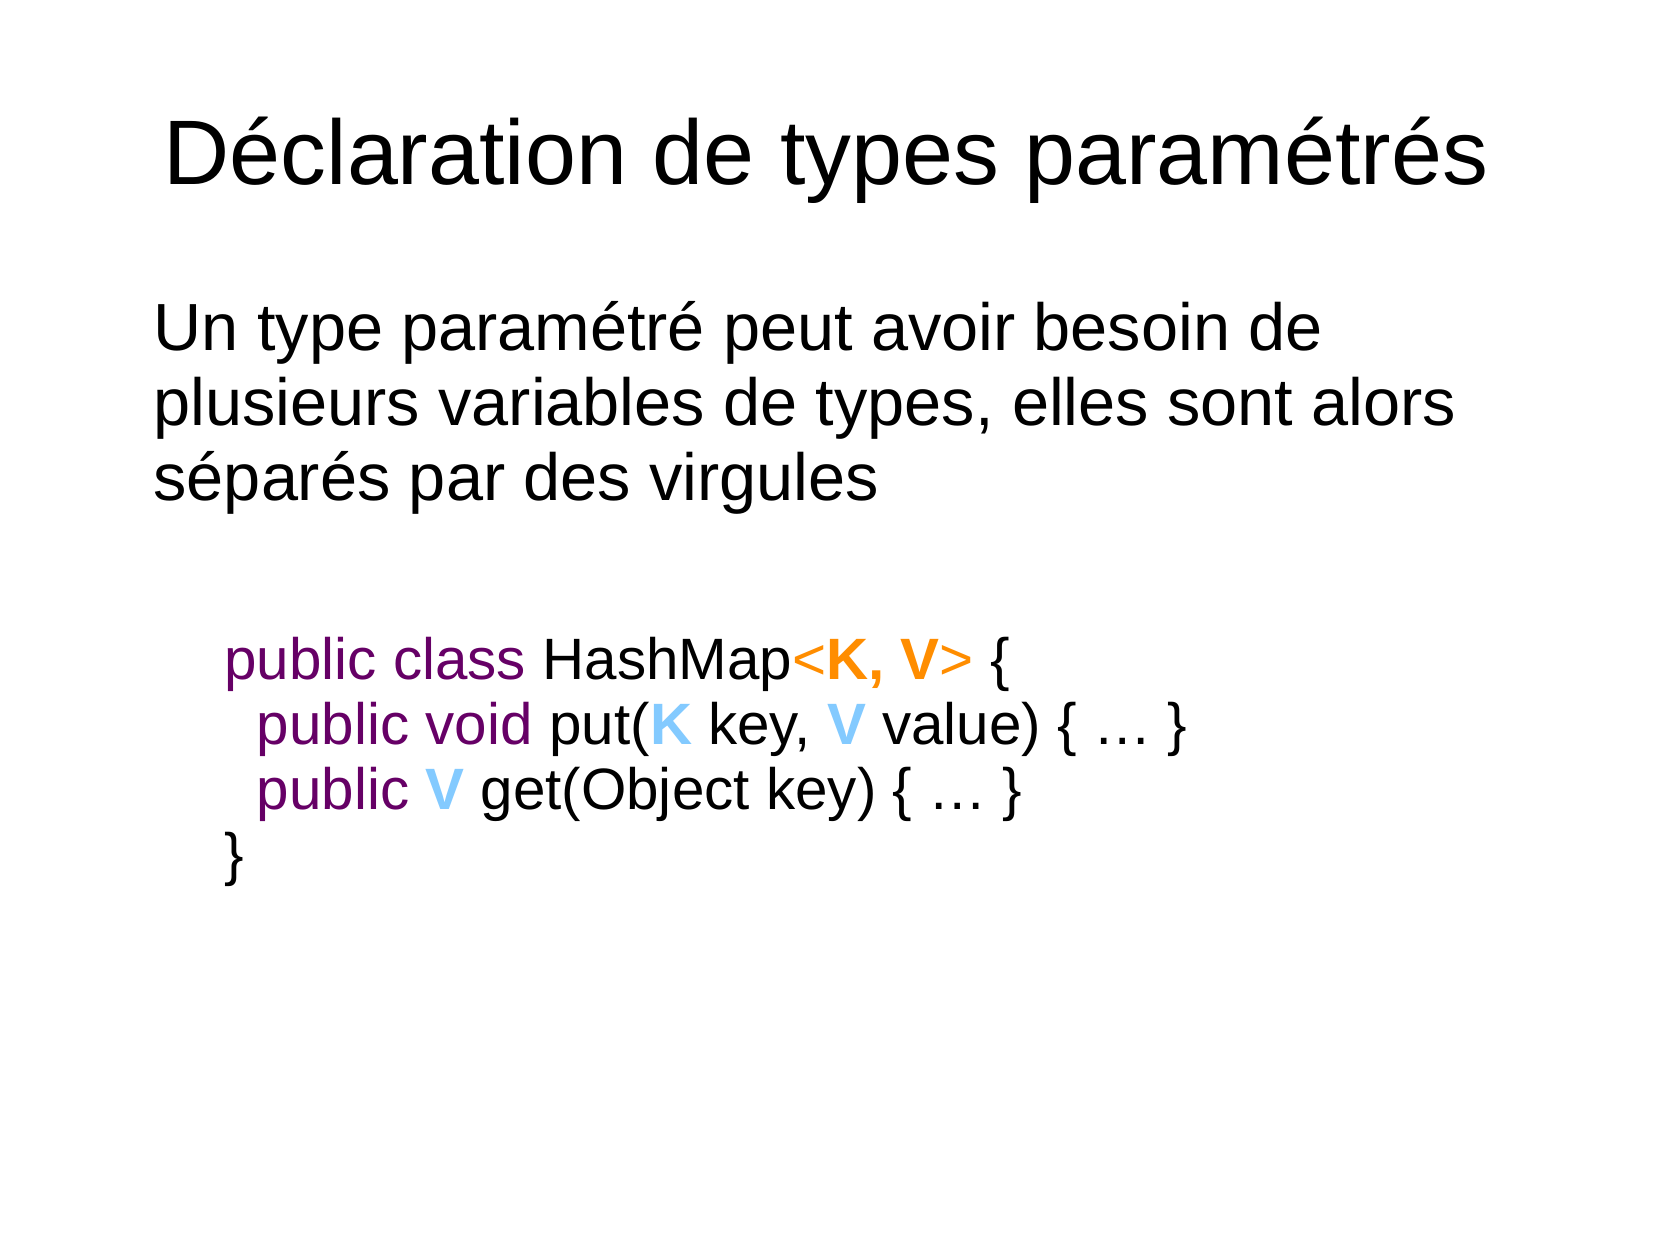

# Déclaration de types paramétrés
Un type paramétré peut avoir besoin de plusieurs variables de types, elles sont alors séparés par des virgules
public class HashMap<K, V> {
 public void put(K key, V value) { … }
 public V get(Object key) { … }
}